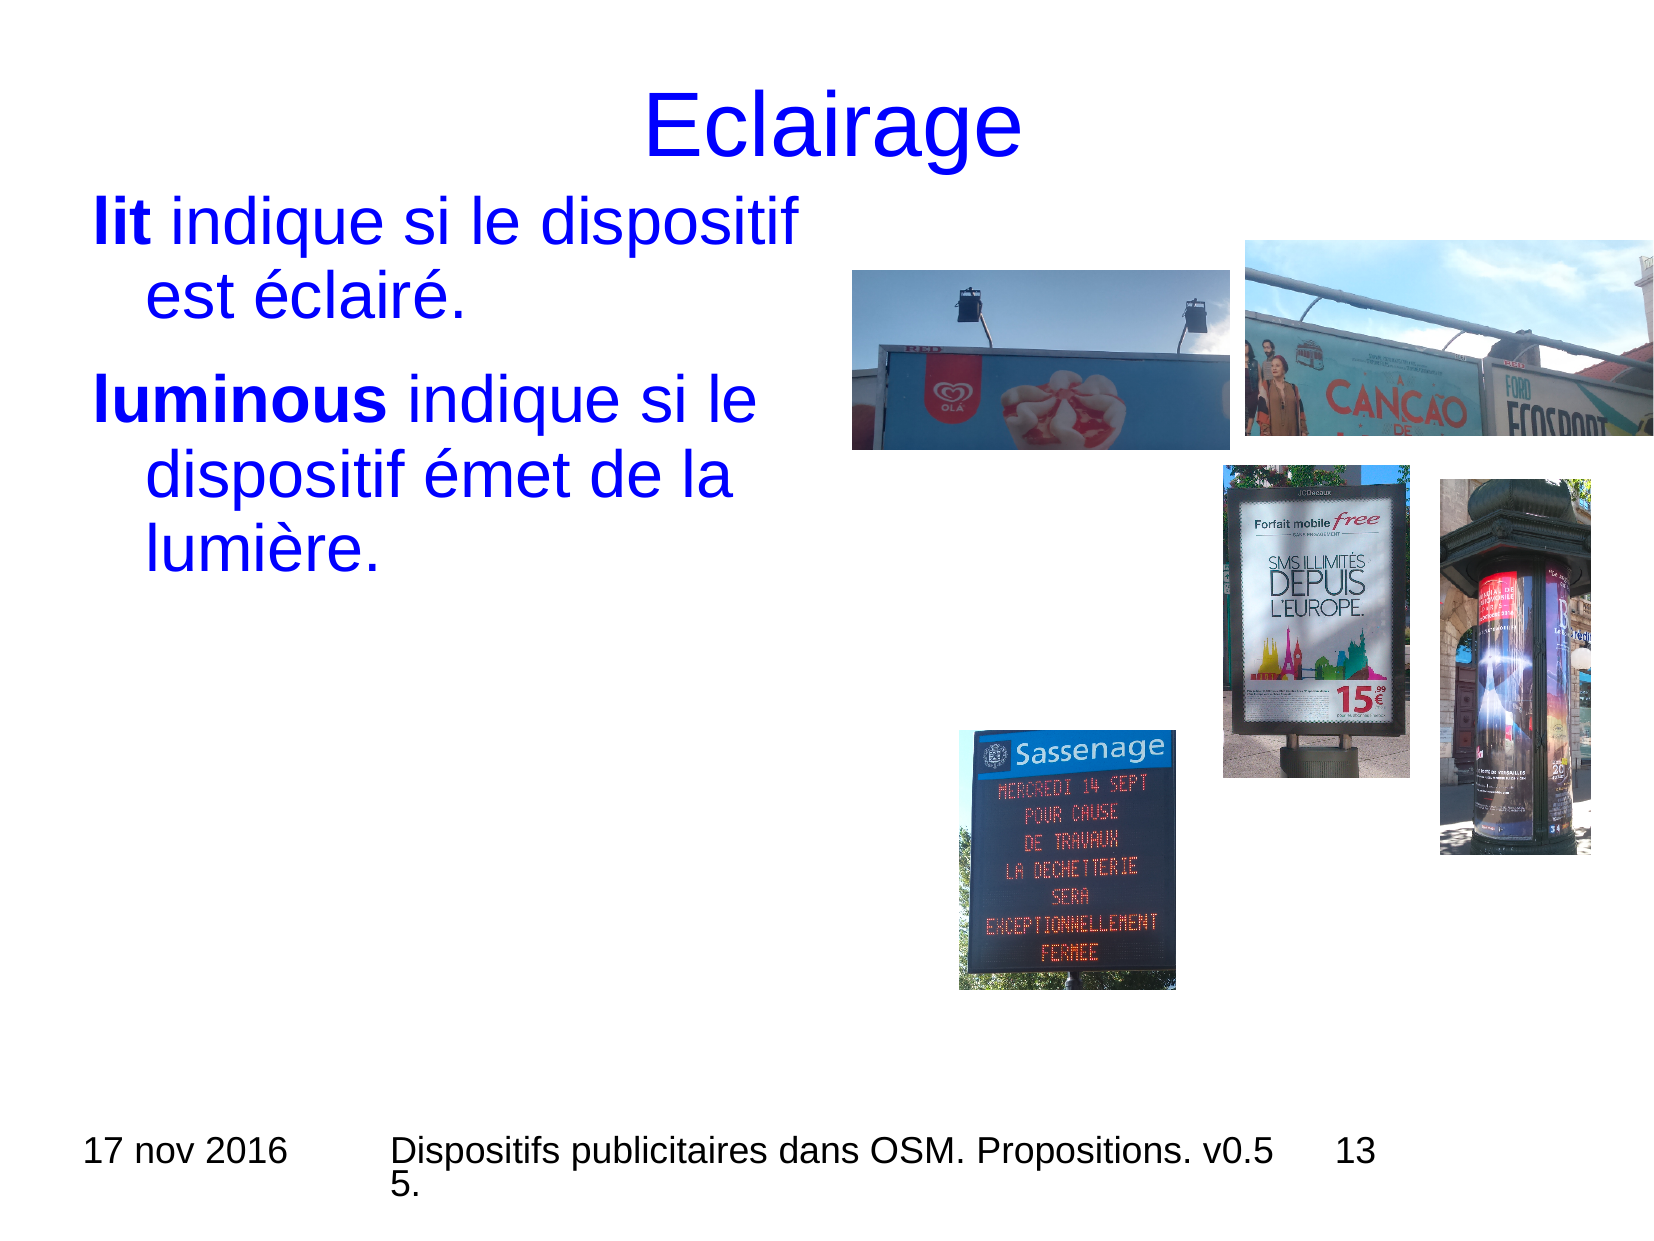

# Eclairage
lit indique si le dispositif est éclairé.
luminous indique si le dispositif émet de la lumière.
17 nov 2016
Dispositifs publicitaires dans OSM. Propositions. v0.55.
13